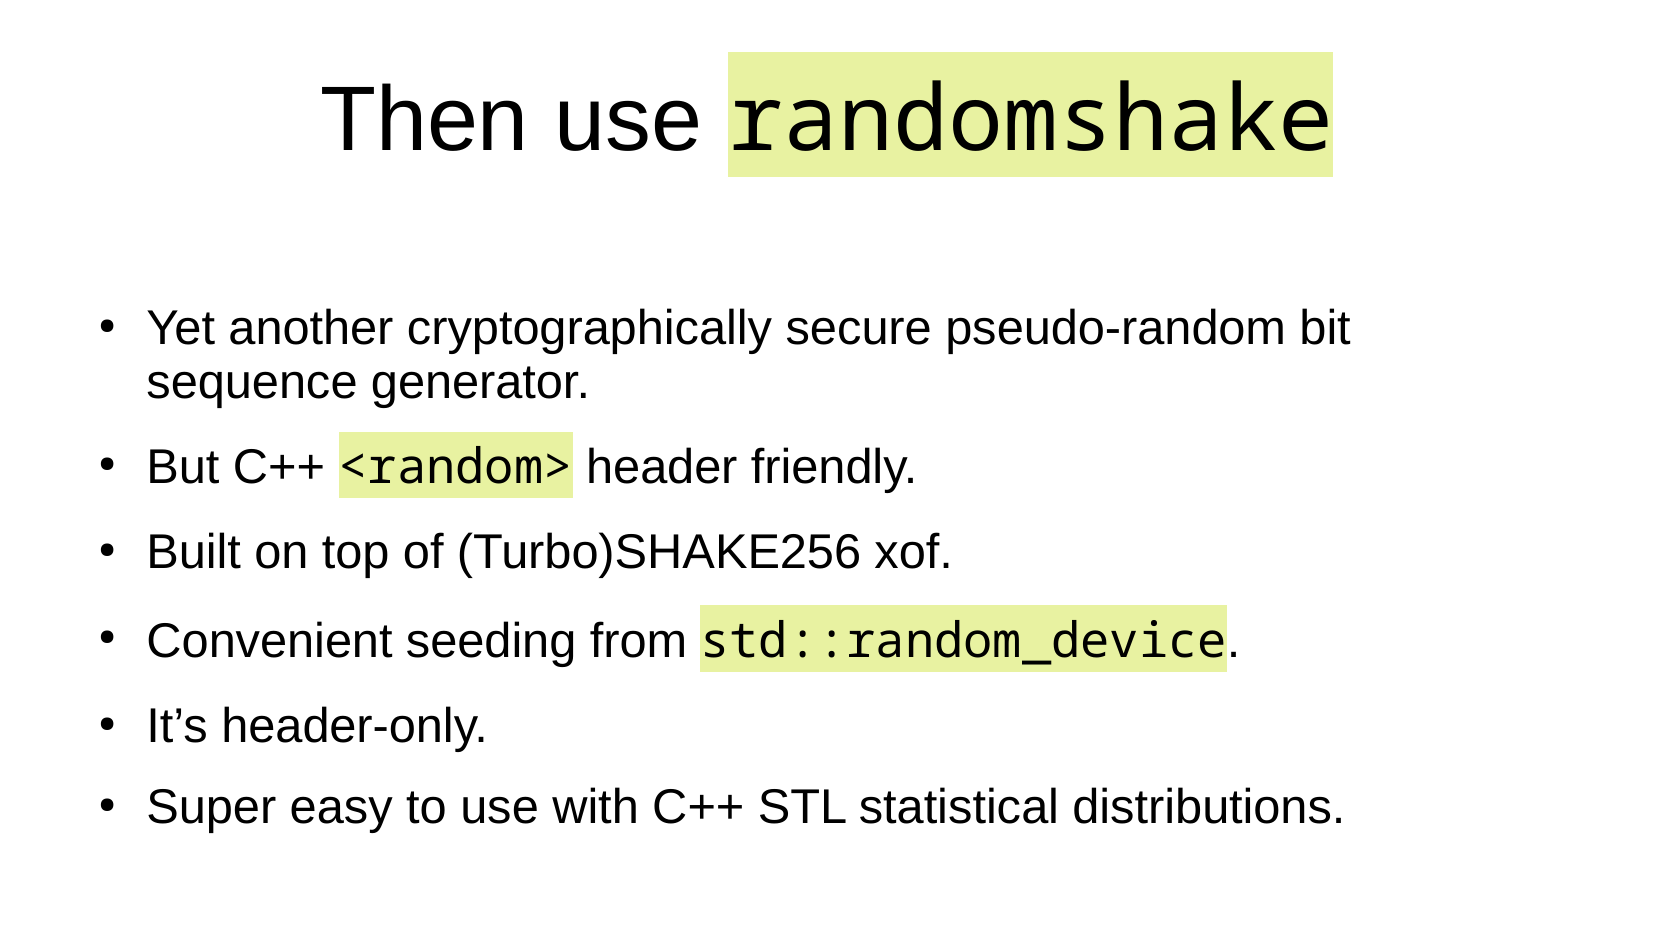

# Then use randomshake
Yet another cryptographically secure pseudo-random bit sequence generator.
But C++ <random> header friendly.
Built on top of (Turbo)SHAKE256 xof.
Convenient seeding from std::random_device.
It’s header-only.
Super easy to use with C++ STL statistical distributions.